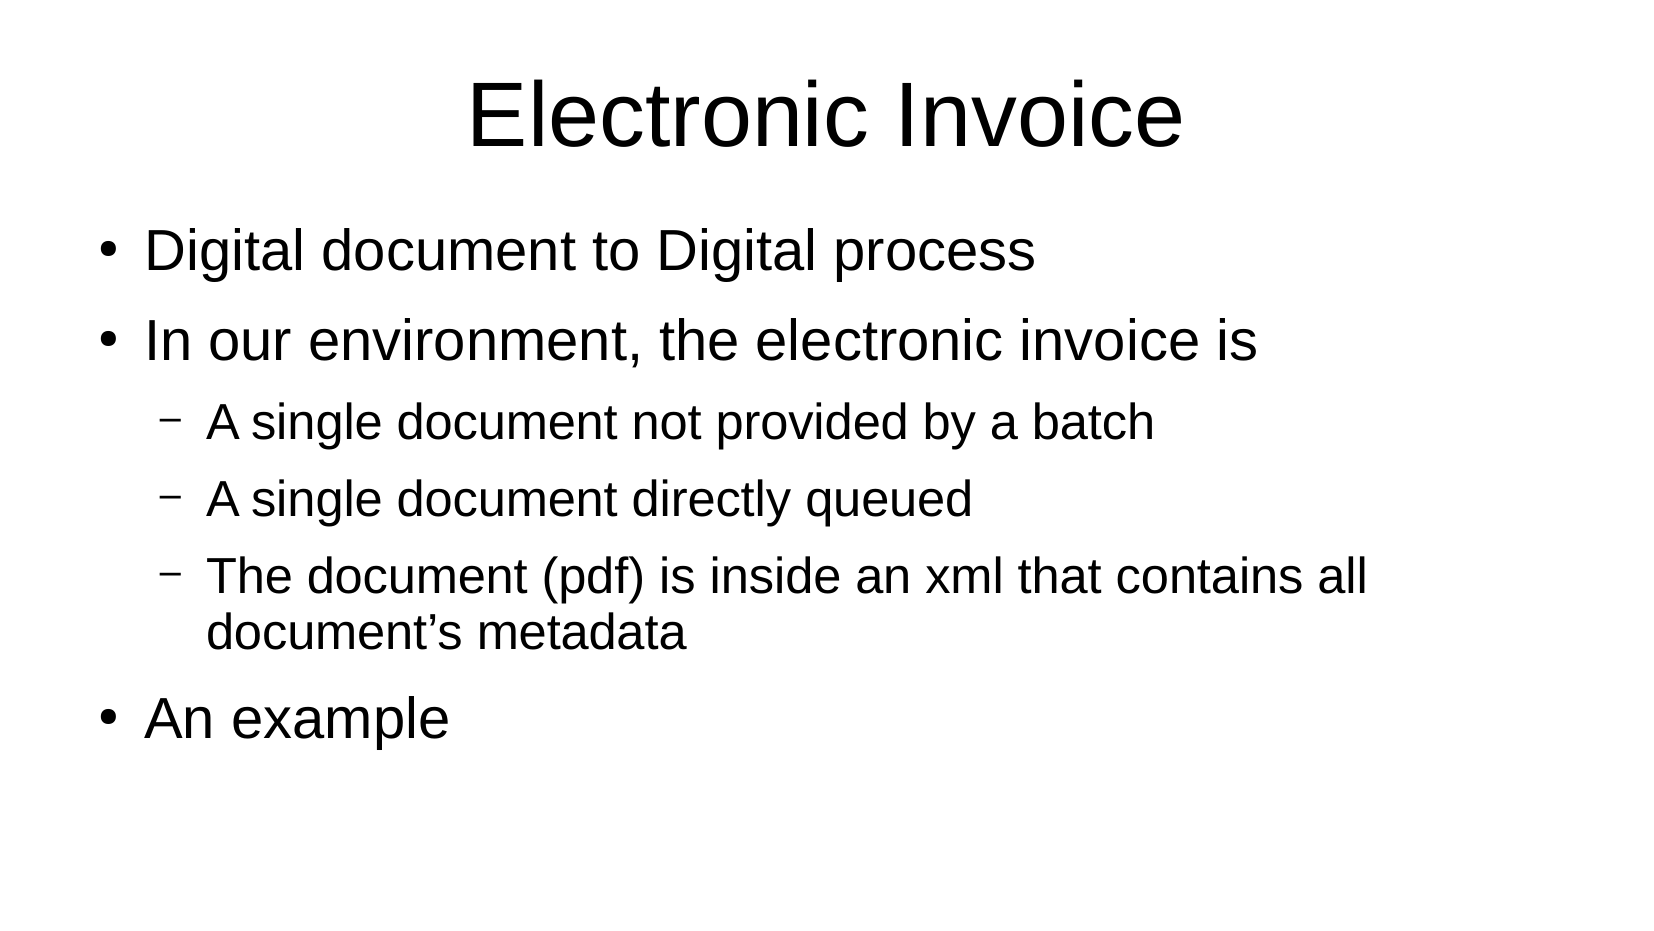

# Electronic Invoice
Digital document to Digital process
In our environment, the electronic invoice is
A single document not provided by a batch
A single document directly queued
The document (pdf) is inside an xml that contains all document’s metadata
An example